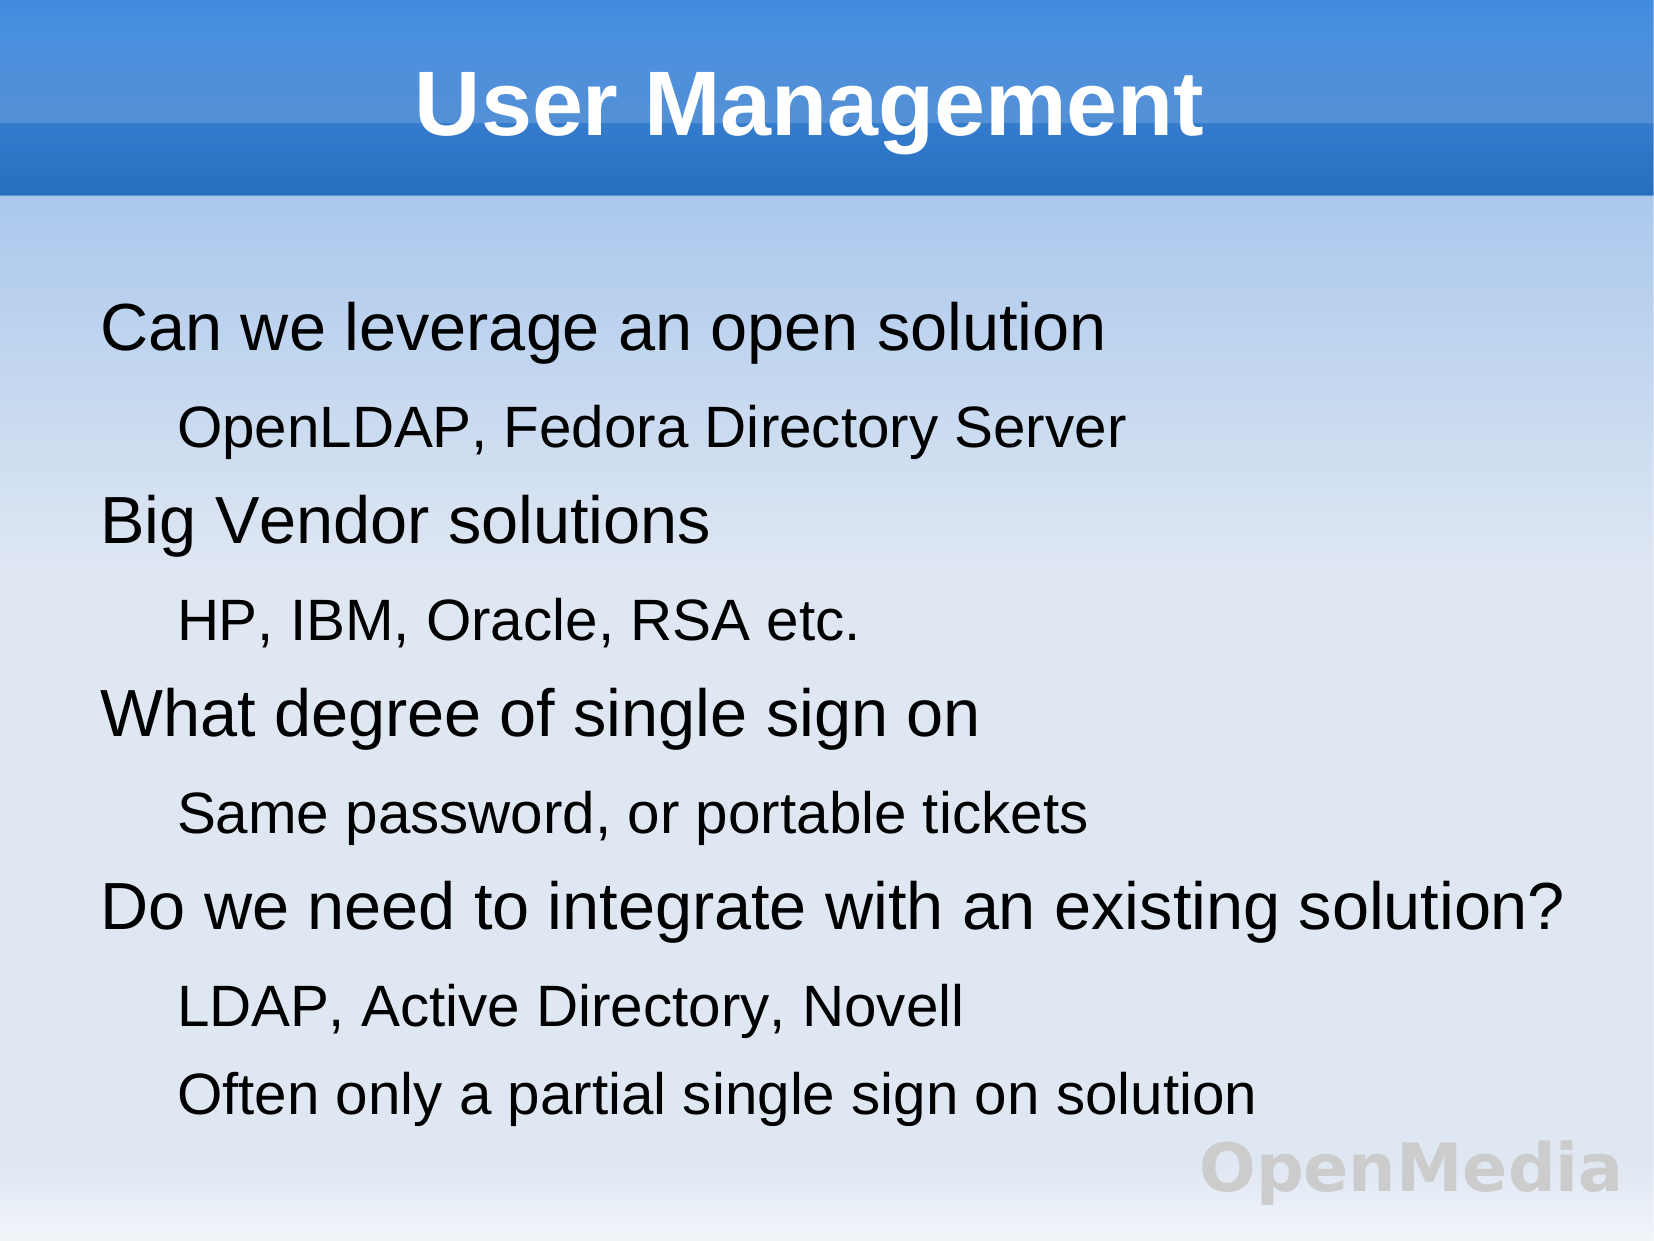

# User Management
Can we leverage an open solution
OpenLDAP, Fedora Directory Server
Big Vendor solutions
HP, IBM, Oracle, RSA etc.
What degree of single sign on
Same password, or portable tickets
Do we need to integrate with an existing solution?
LDAP, Active Directory, Novell
Often only a partial single sign on solution
13